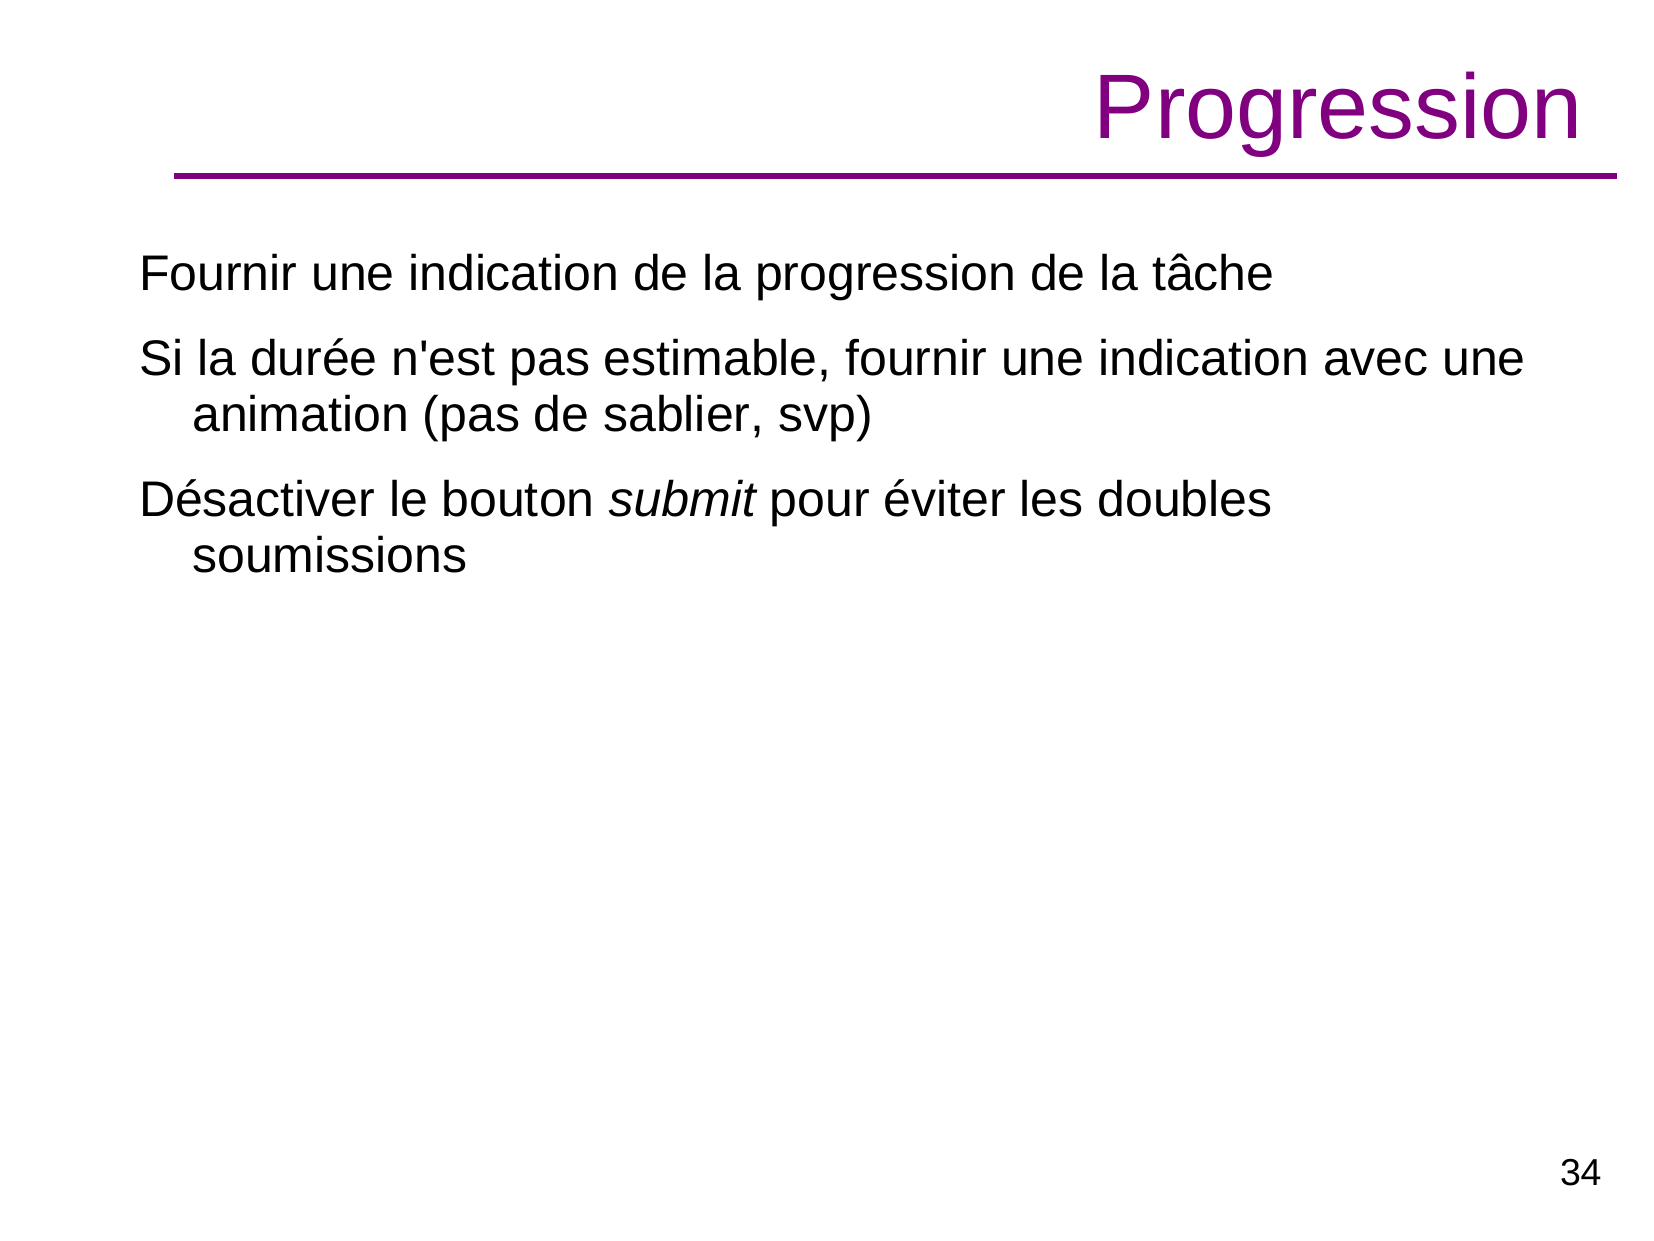

# Progression
Fournir une indication de la progression de la tâche
Si la durée n'est pas estimable, fournir une indication avec une animation (pas de sablier, svp)
Désactiver le bouton submit pour éviter les doubles soumissions